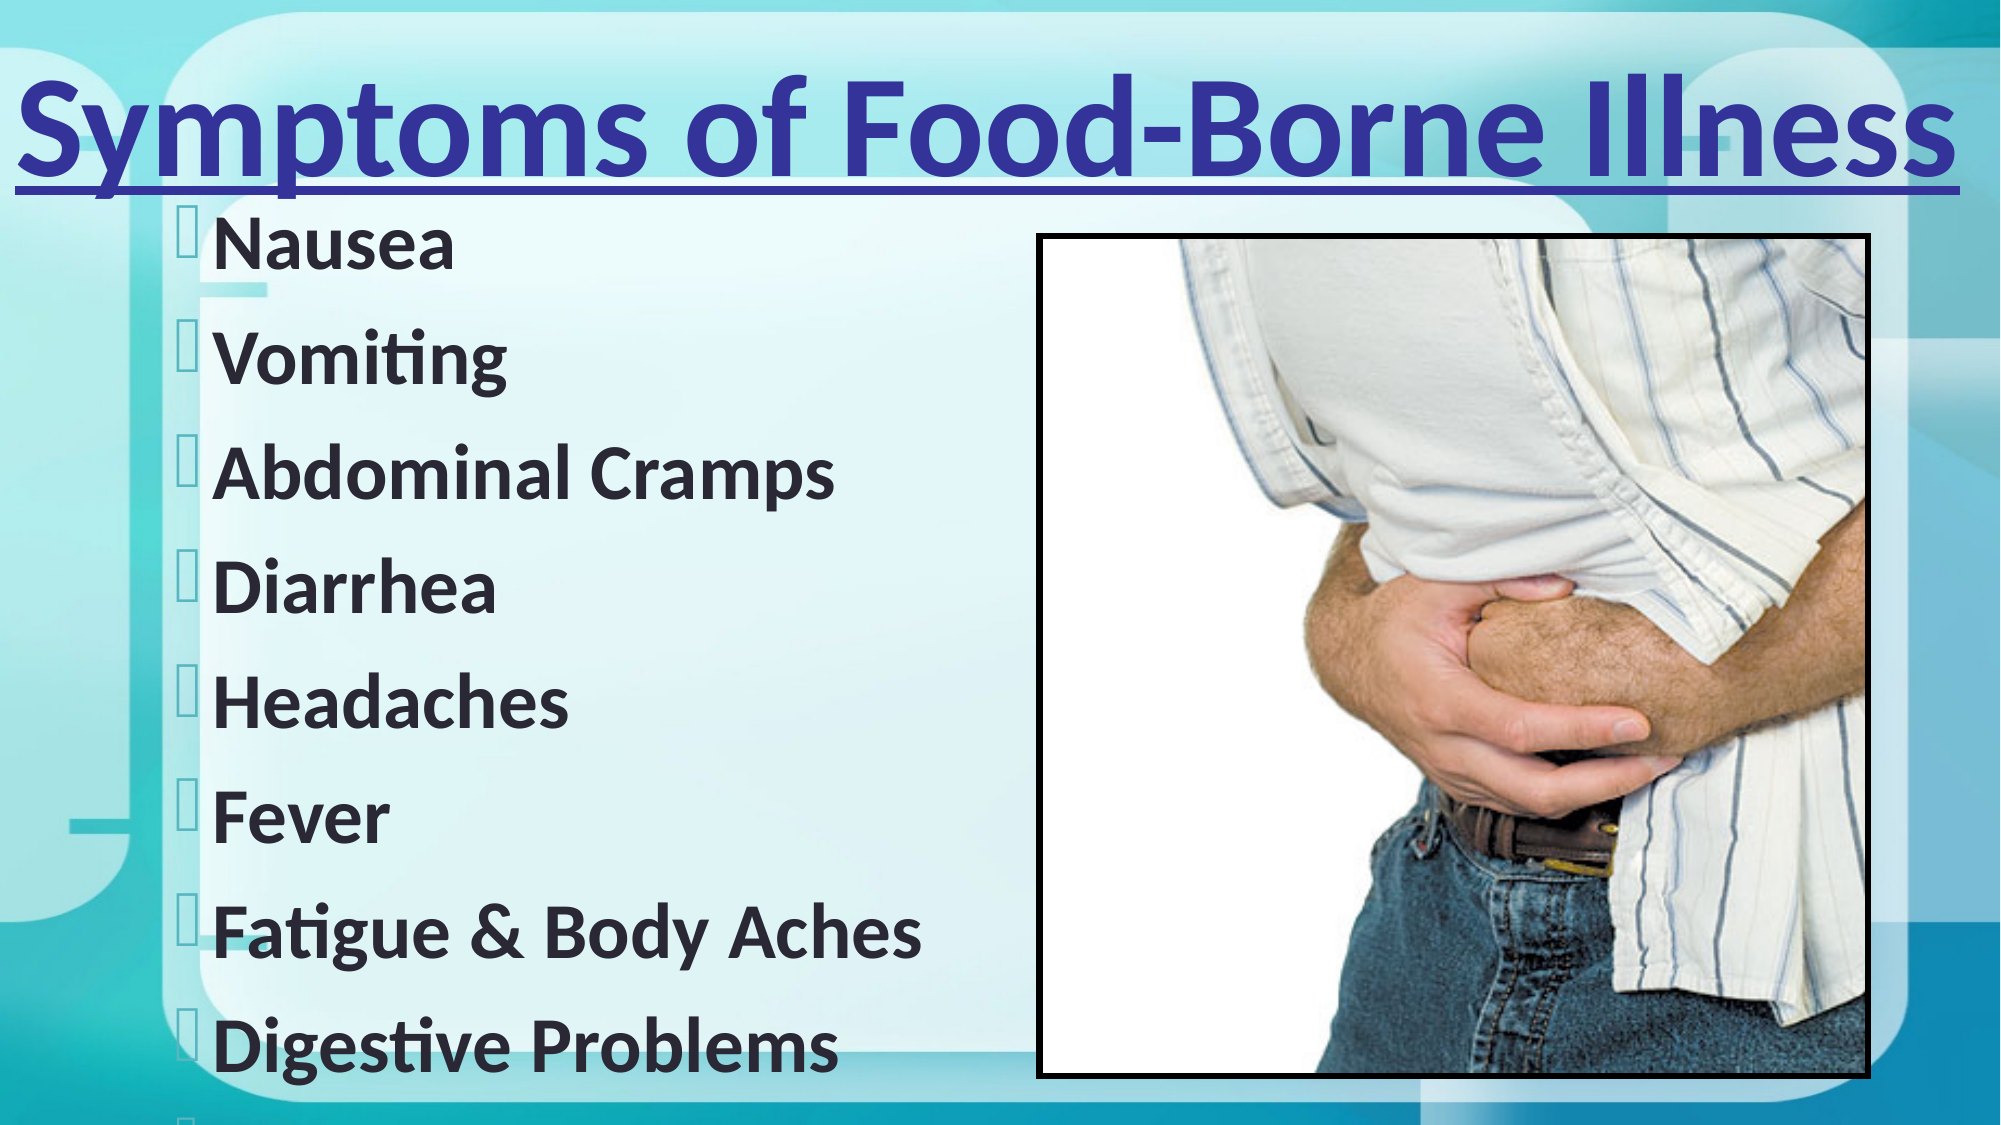

Symptoms of Food-Borne Illness
# Nausea
Vomiting
Abdominal Cramps
Diarrhea
Headaches
Fever
Fatigue & Body Aches
Digestive Problems